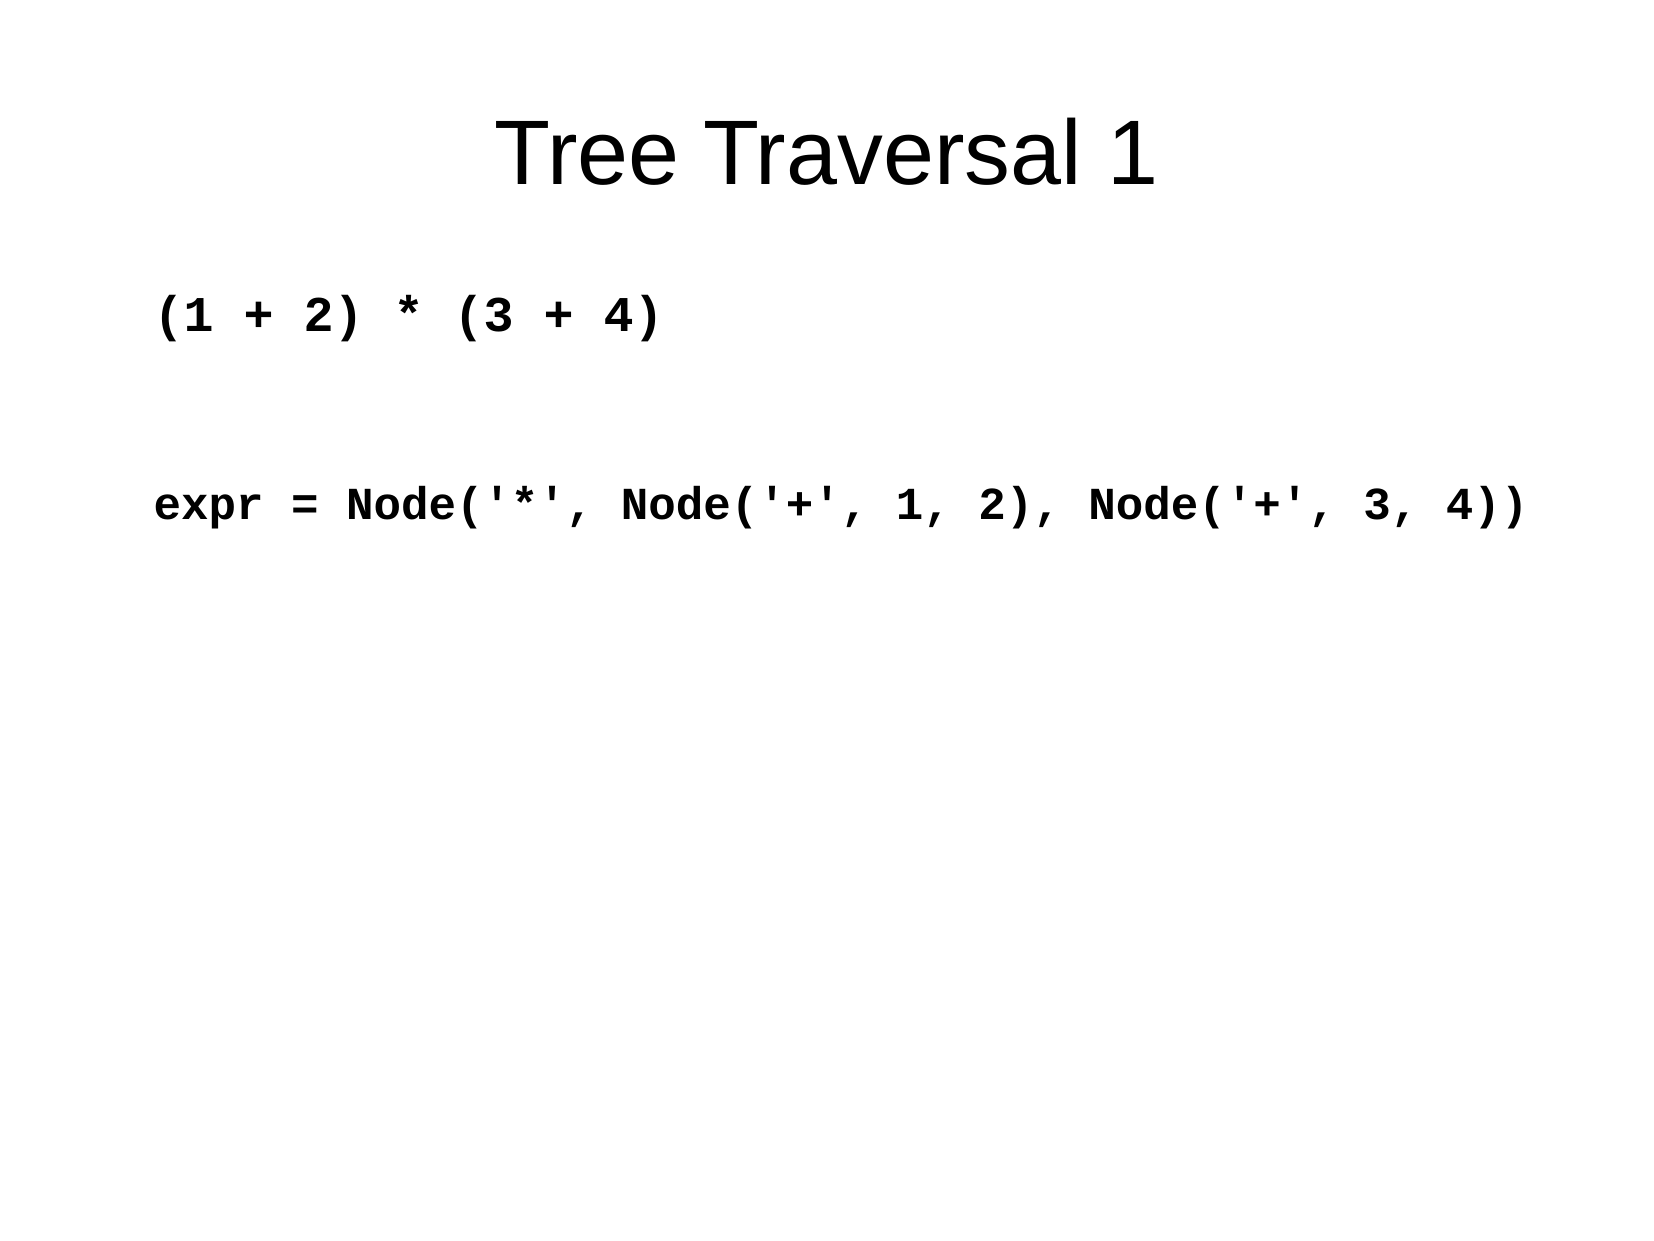

# Tree Traversal 1
(1 + 2) * (3 + 4)
expr = Node('*', Node('+', 1, 2), Node('+', 3, 4))